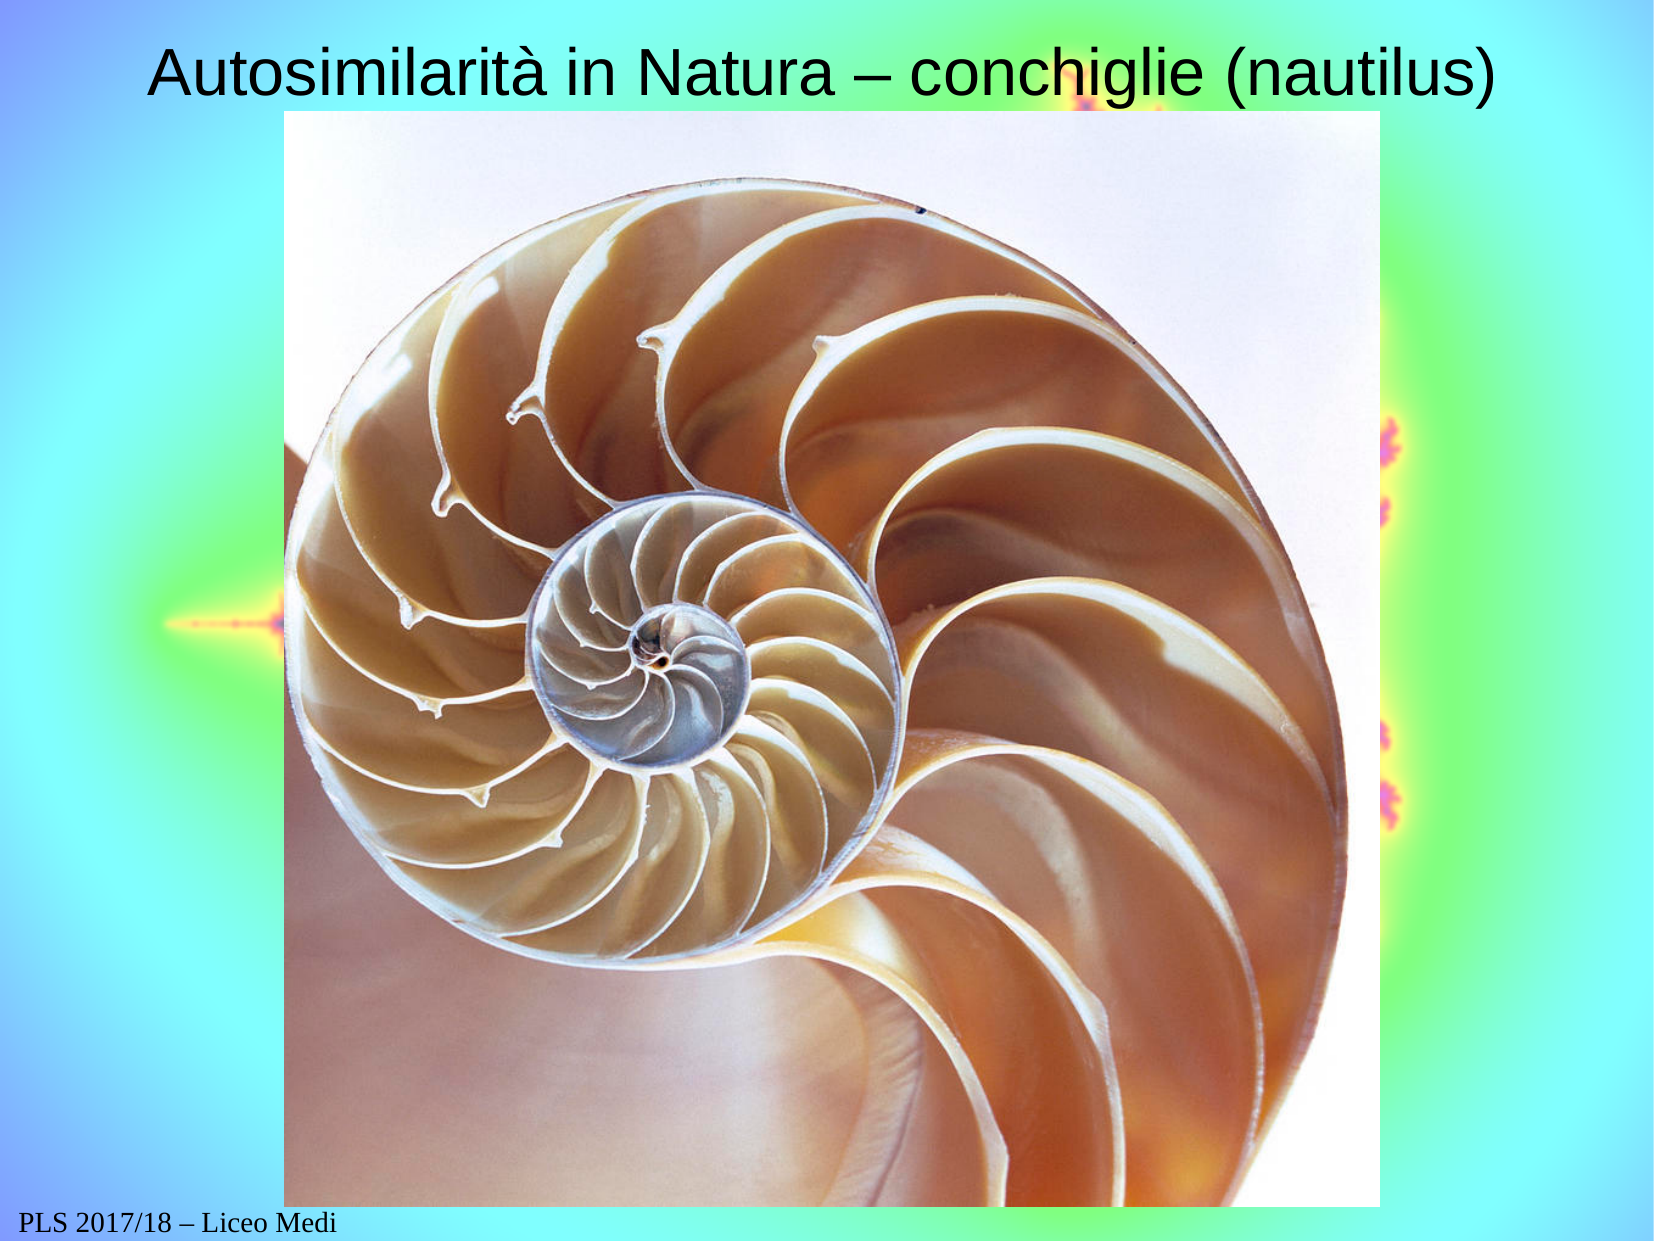

# Autosimilarità in Natura – conchiglie (nautilus)